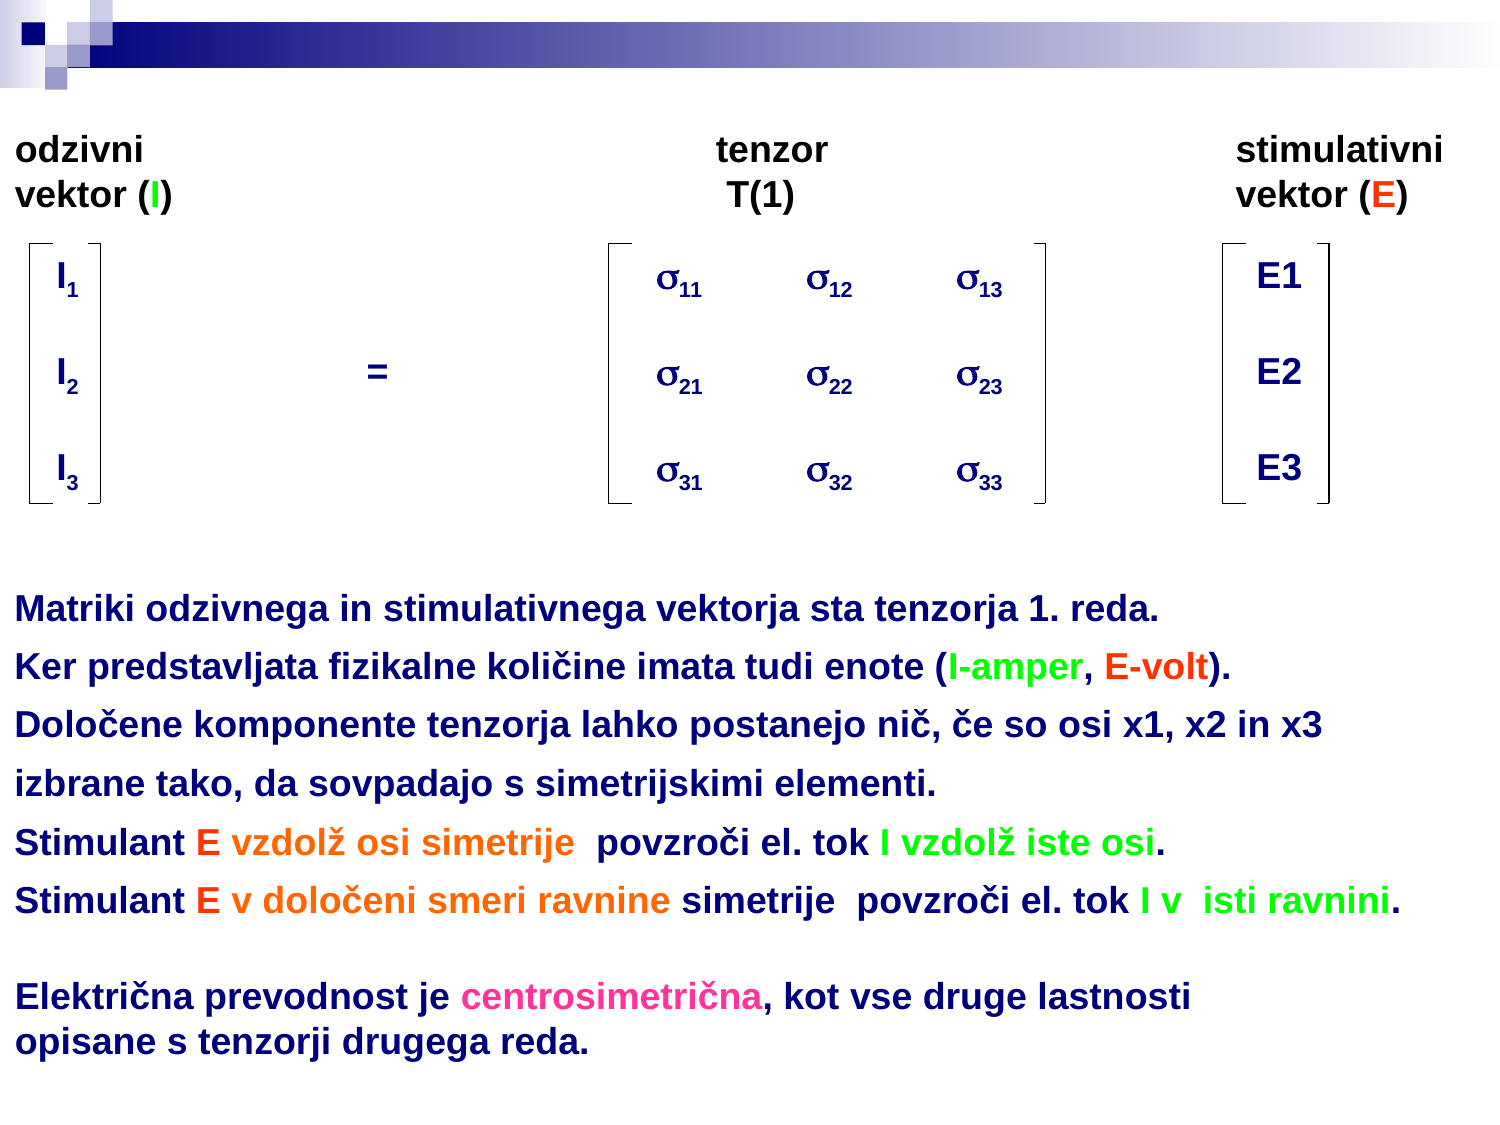

odzivni 			 tenzor			 stimulativni
vektor (I)		 T(1)		 	 vektor (E)
I1				11	12	13		E1
I2		 =		21	22	23		E2
I3				31	32	33		E3
Matriki odzivnega in stimulativnega vektorja sta tenzorja 1. reda.
Ker predstavljata fizikalne količine imata tudi enote (I-amper, E-volt).
Določene komponente tenzorja lahko postanejo nič, če so osi x1, x2 in x3
izbrane tako, da sovpadajo s simetrijskimi elementi.
Stimulant E vzdolž osi simetrije povzroči el. tok I vzdolž iste osi.
Stimulant E v določeni smeri ravnine simetrije povzroči el. tok I v isti ravnini.
Električna prevodnost je centrosimetrična, kot vse druge lastnosti
opisane s tenzorji drugega reda.